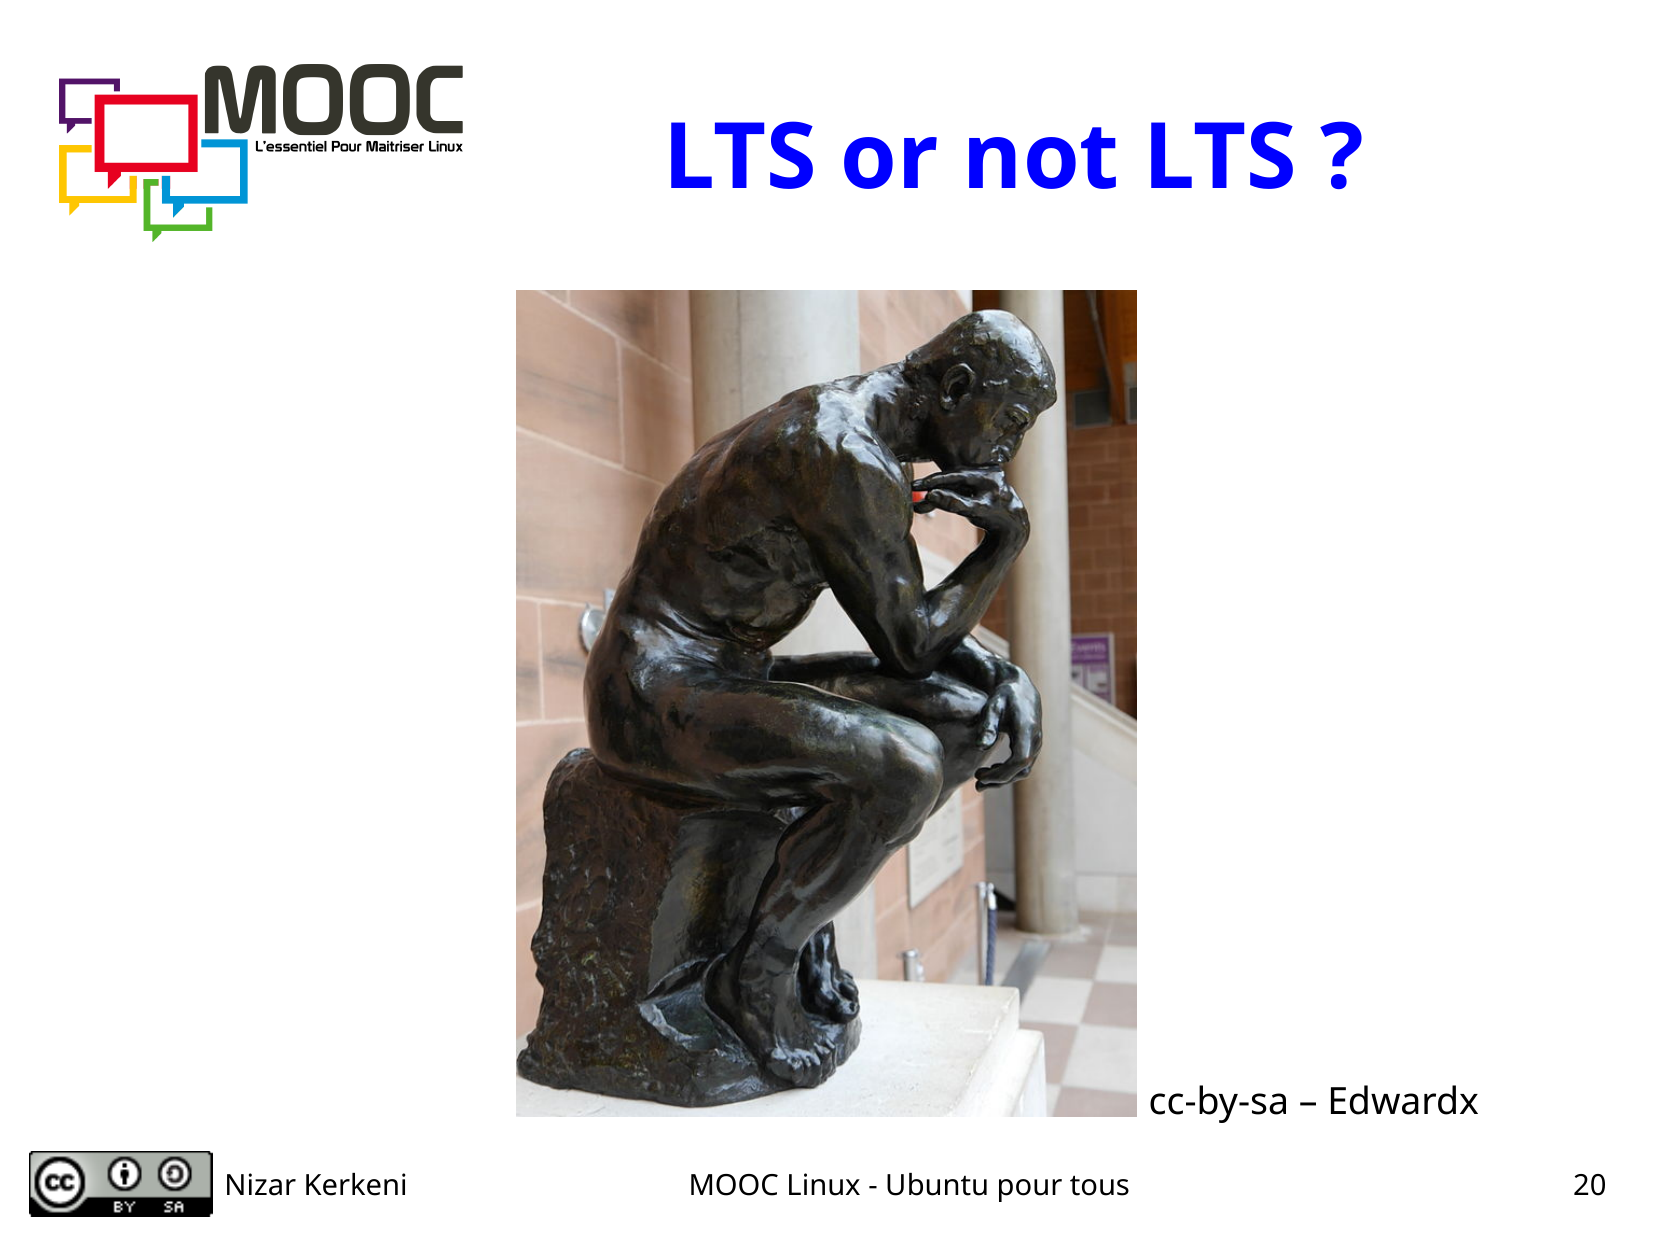

# LTS or not LTS ?
cc-by-sa – Edwardx
MOOC Linux - Ubuntu pour tous
20